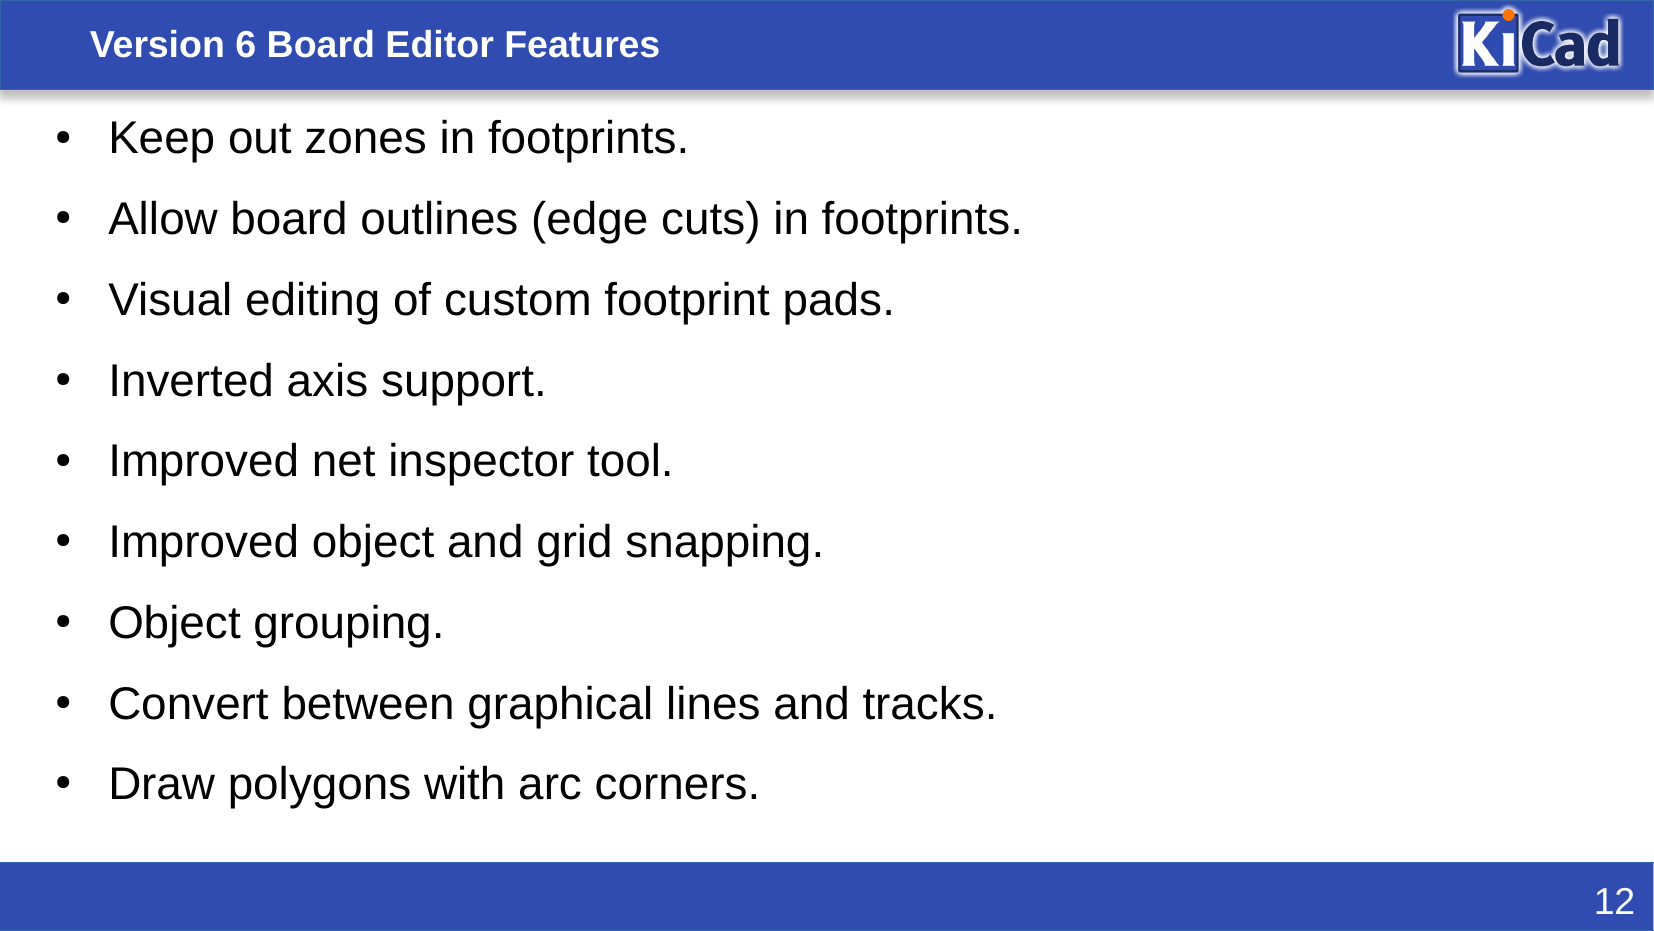

Version 6 Board Editor Features
# Keep out zones in footprints.
Allow board outlines (edge cuts) in footprints.
Visual editing of custom footprint pads.
Inverted axis support.
Improved net inspector tool.
Improved object and grid snapping.
Object grouping.
Convert between graphical lines and tracks.
Draw polygons with arc corners.